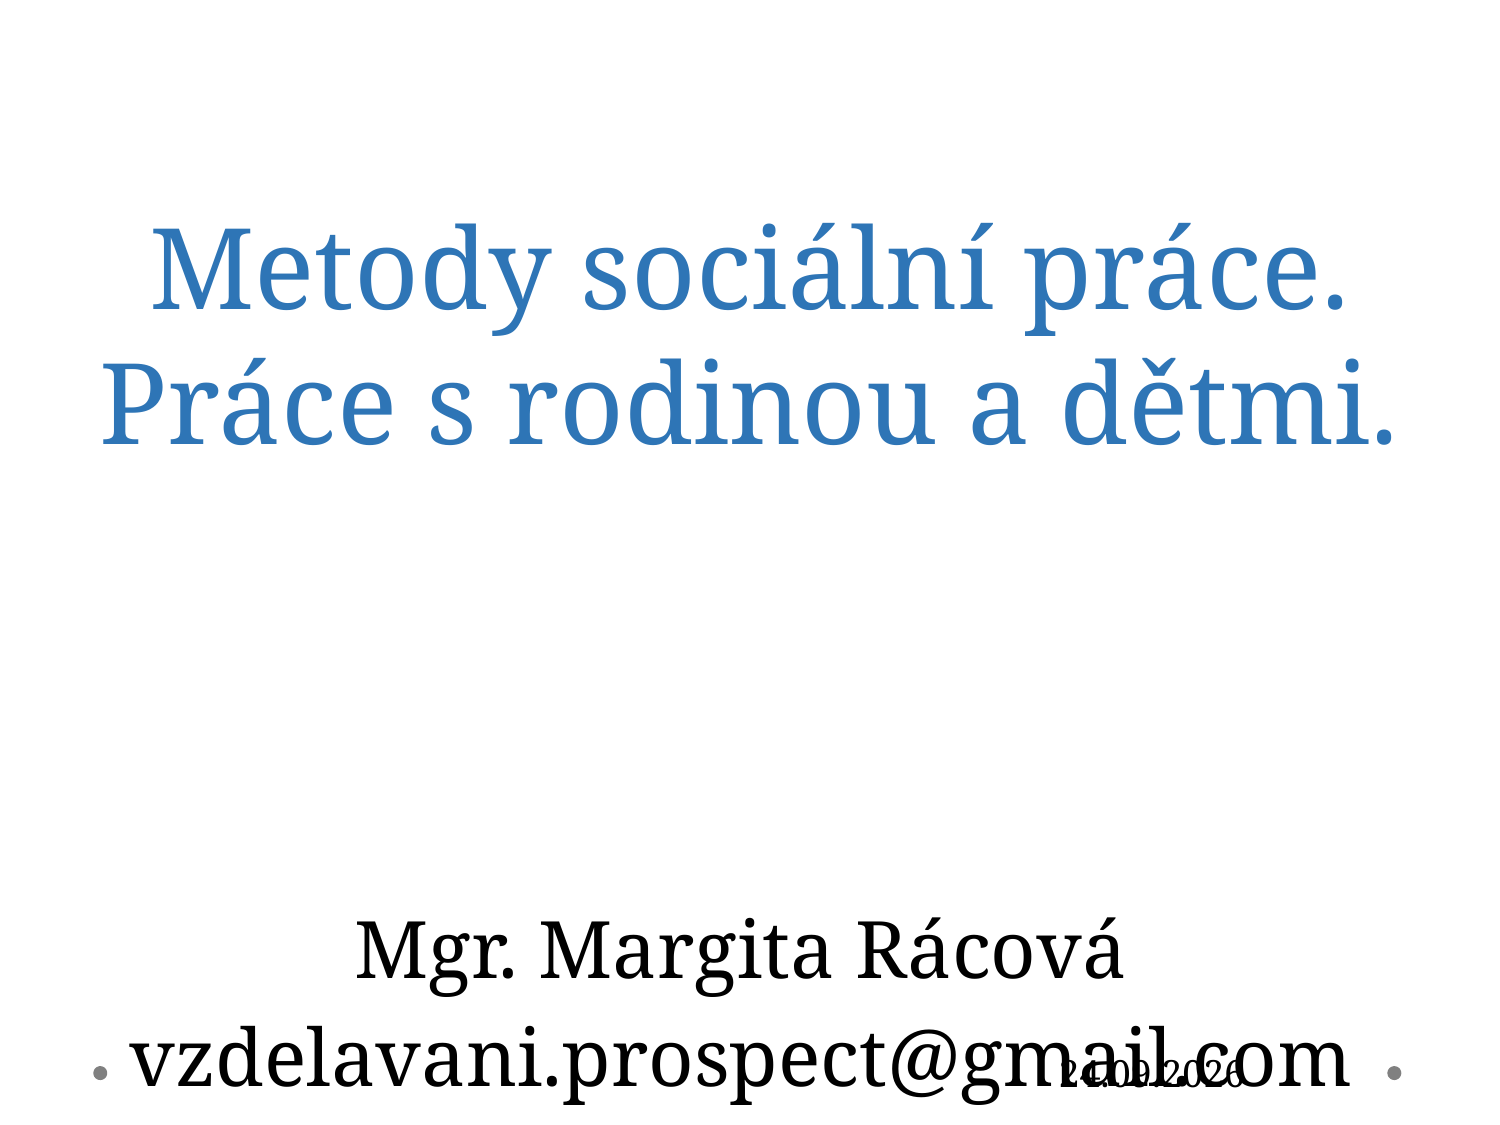

# Metody sociální práce. Práce s rodinou a dětmi.
Mgr. Margita Rácová
vzdelavani.prospect@gmail.com